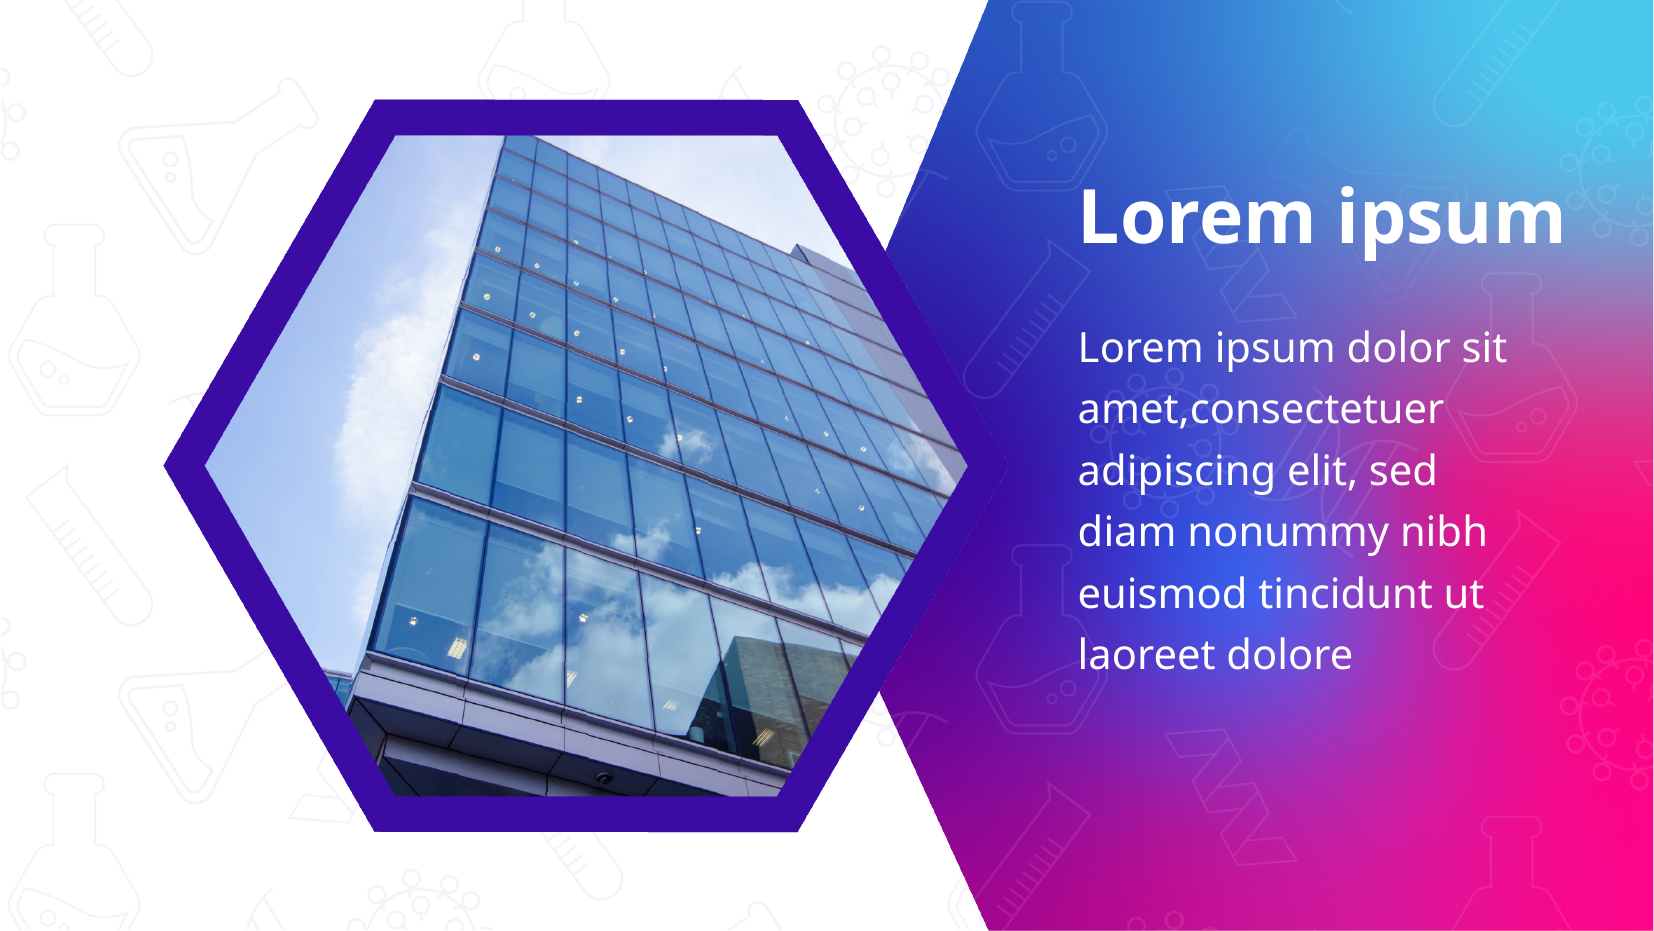

Lorem ipsum
Lorem ipsum dolor sit amet,consectetuer adipiscing elit, sed diam nonummy nibh euismod tincidunt ut laoreet dolore